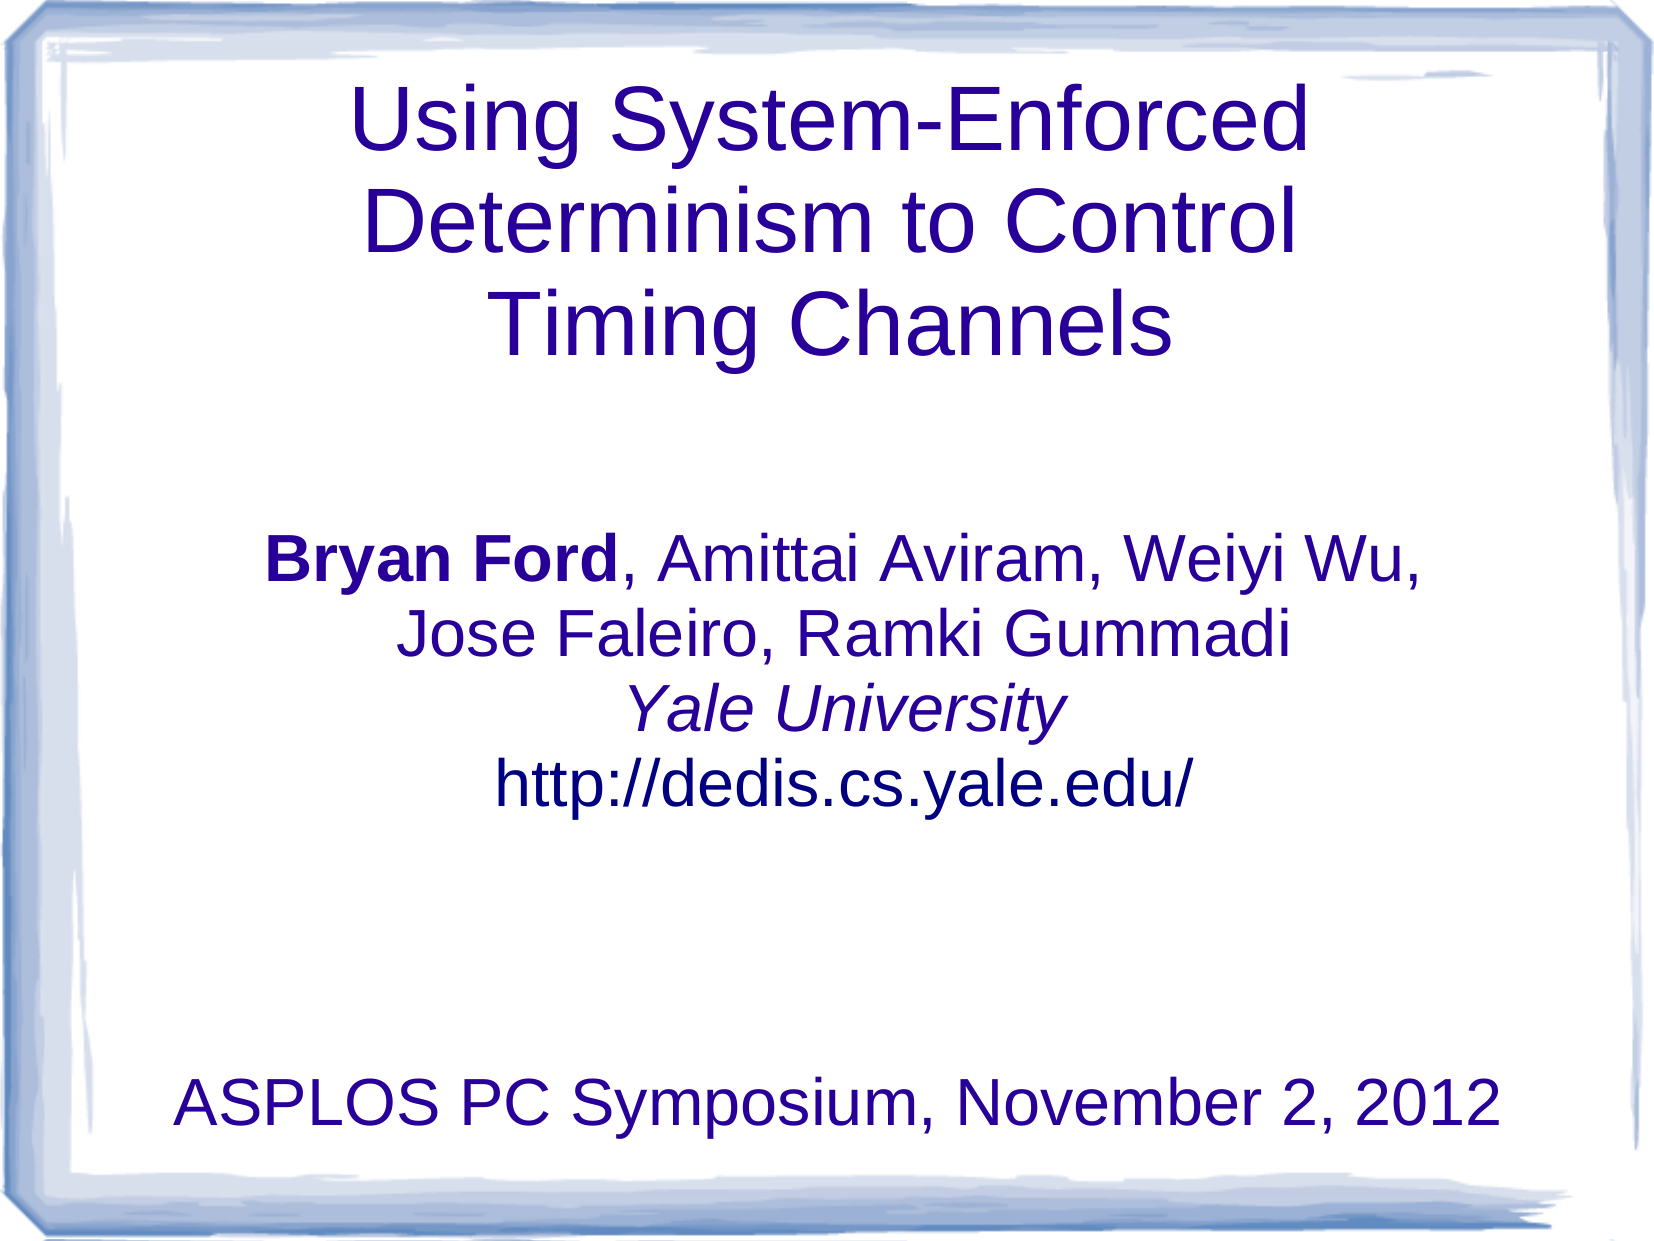

# Using System-Enforced Determinism to Control Timing Channels
Bryan Ford, Amittai Aviram, Weiyi Wu,
Jose Faleiro, Ramki Gummadi
Yale University
http://dedis.cs.yale.edu/
ASPLOS PC Symposium, November 2, 2012